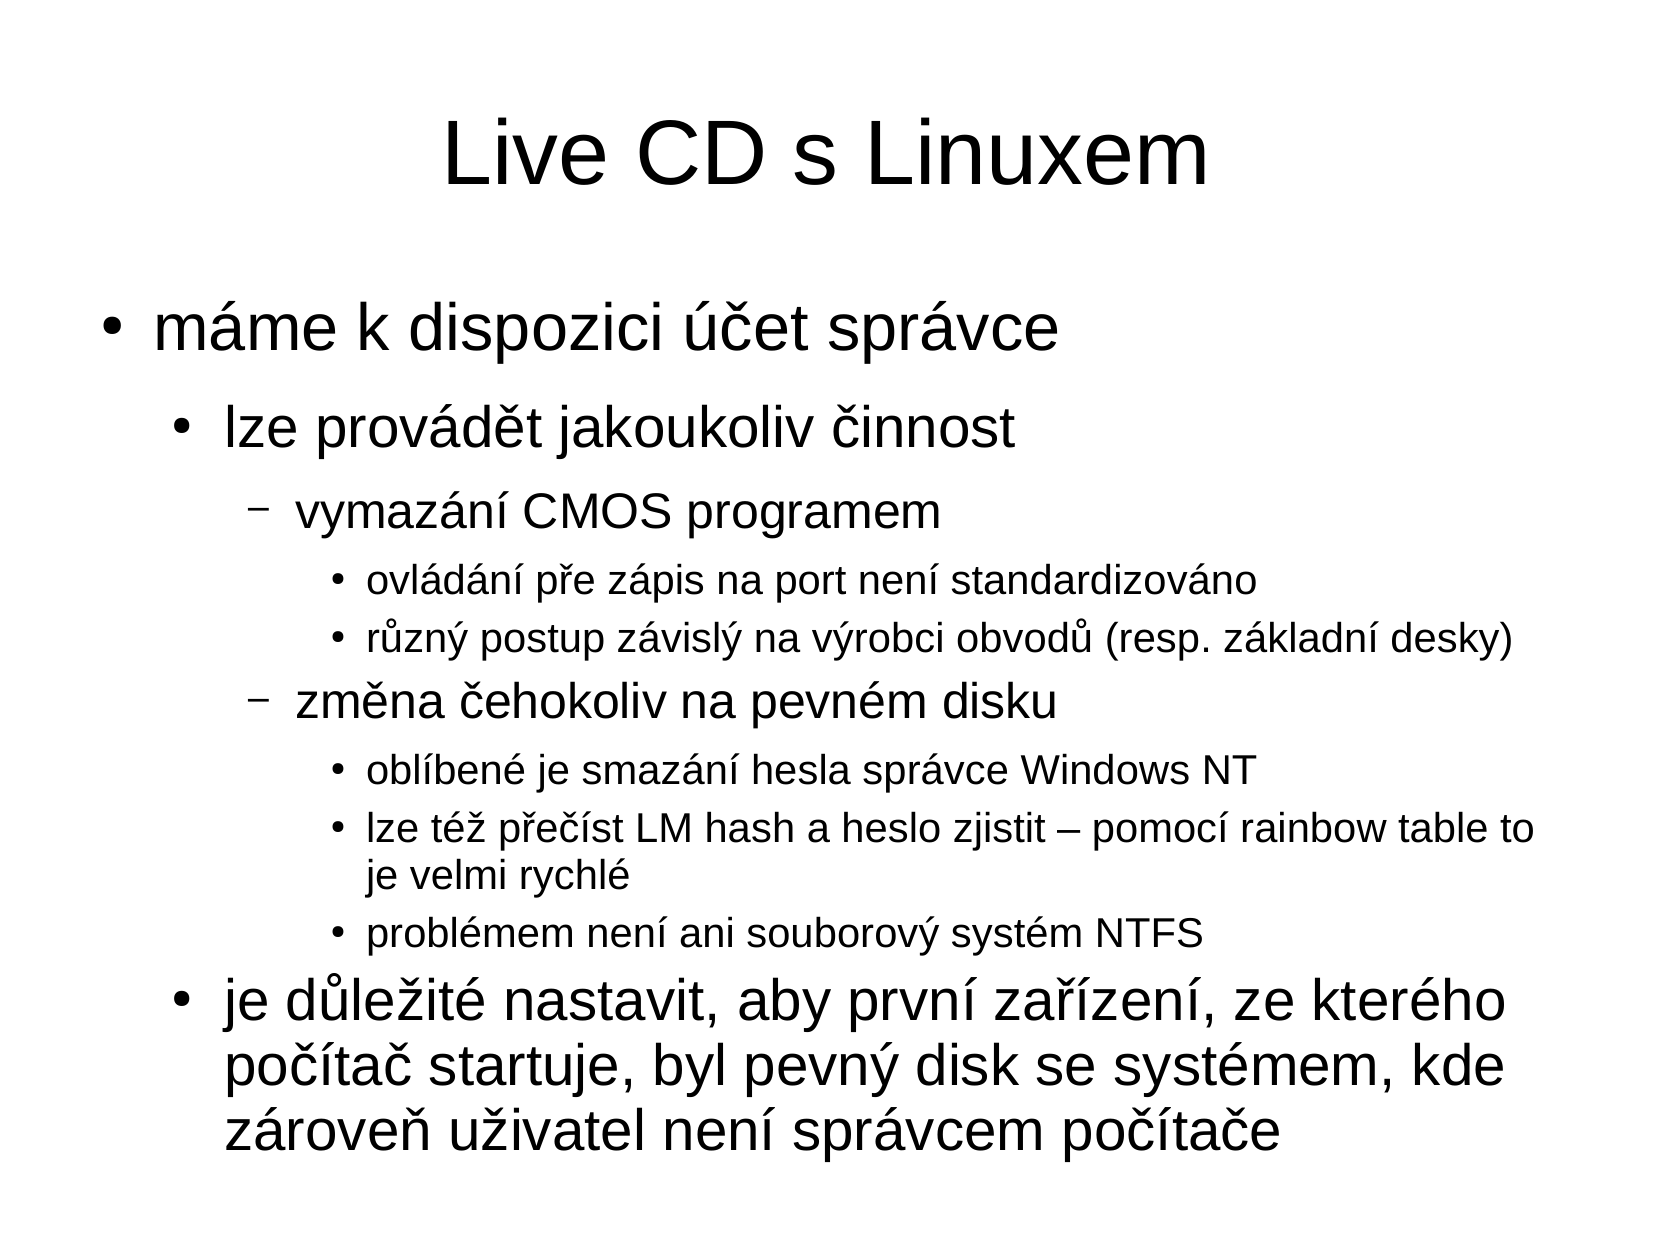

# Live CD s Linuxem
máme k dispozici účet správce
lze provádět jakoukoliv činnost
vymazání CMOS programem
ovládání pře zápis na port není standardizováno
různý postup závislý na výrobci obvodů (resp. základní desky)
změna čehokoliv na pevném disku
oblíbené je smazání hesla správce Windows NT
lze též přečíst LM hash a heslo zjistit – pomocí rainbow table to je velmi rychlé
problémem není ani souborový systém NTFS
je důležité nastavit, aby první zařízení, ze kterého počítač startuje, byl pevný disk se systémem, kde zároveň uživatel není správcem počítače